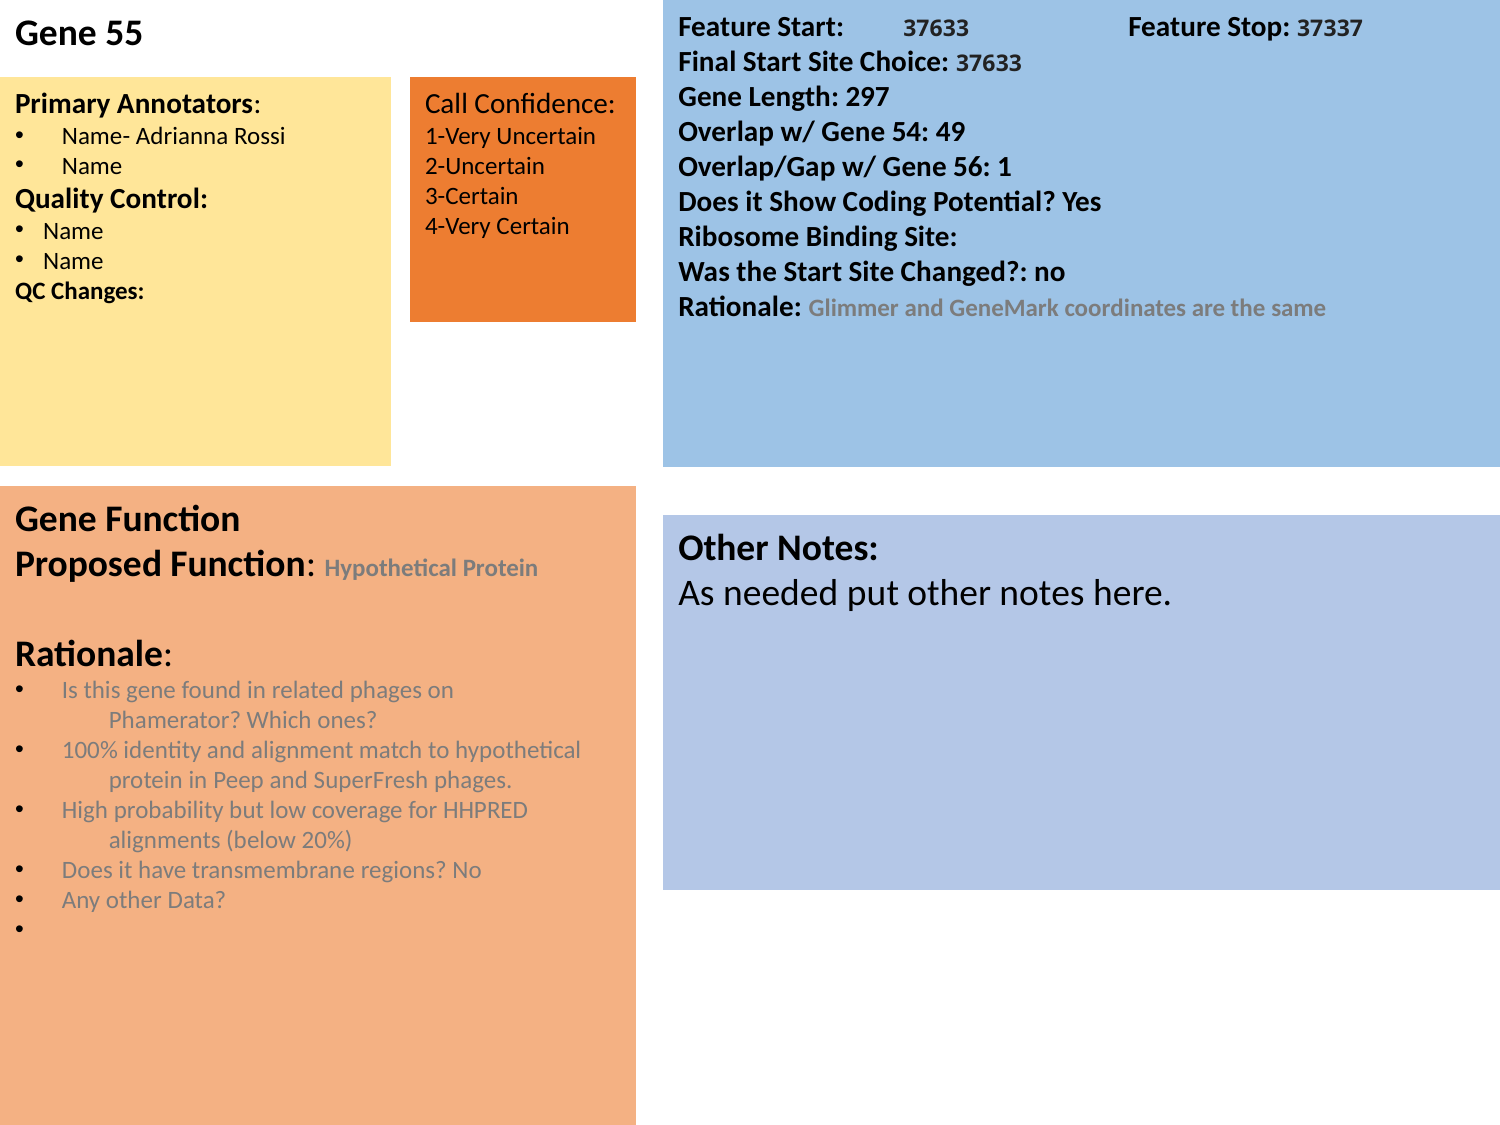

Gene 55
Feature Start: 	37633 			Feature Stop: 37337
Final Start Site Choice: 37633
Gene Length: 297
Overlap w/ Gene 54: 49
Overlap/Gap w/ Gene 56: 1
Does it Show Coding Potential? Yes
Ribosome Binding Site:
Was the Start Site Changed?: no
Rationale: Glimmer and GeneMark coordinates are the same
Primary Annotators:
Name- Adrianna Rossi
Name
Quality Control:
Name
Name
QC Changes:
Call Confidence:
1-Very Uncertain
2-Uncertain
3-Certain
4-Very Certain
Gene Function
Proposed Function: Hypothetical Protein
Rationale:
Is this gene found in related phages on
Phamerator? Which ones?
100% identity and alignment match to hypothetical protein in Peep and SuperFresh phages.
High probability but low coverage for HHPRED alignments (below 20%)
Does it have transmembrane regions? No
Any other Data?
Other Notes:
As needed put other notes here.